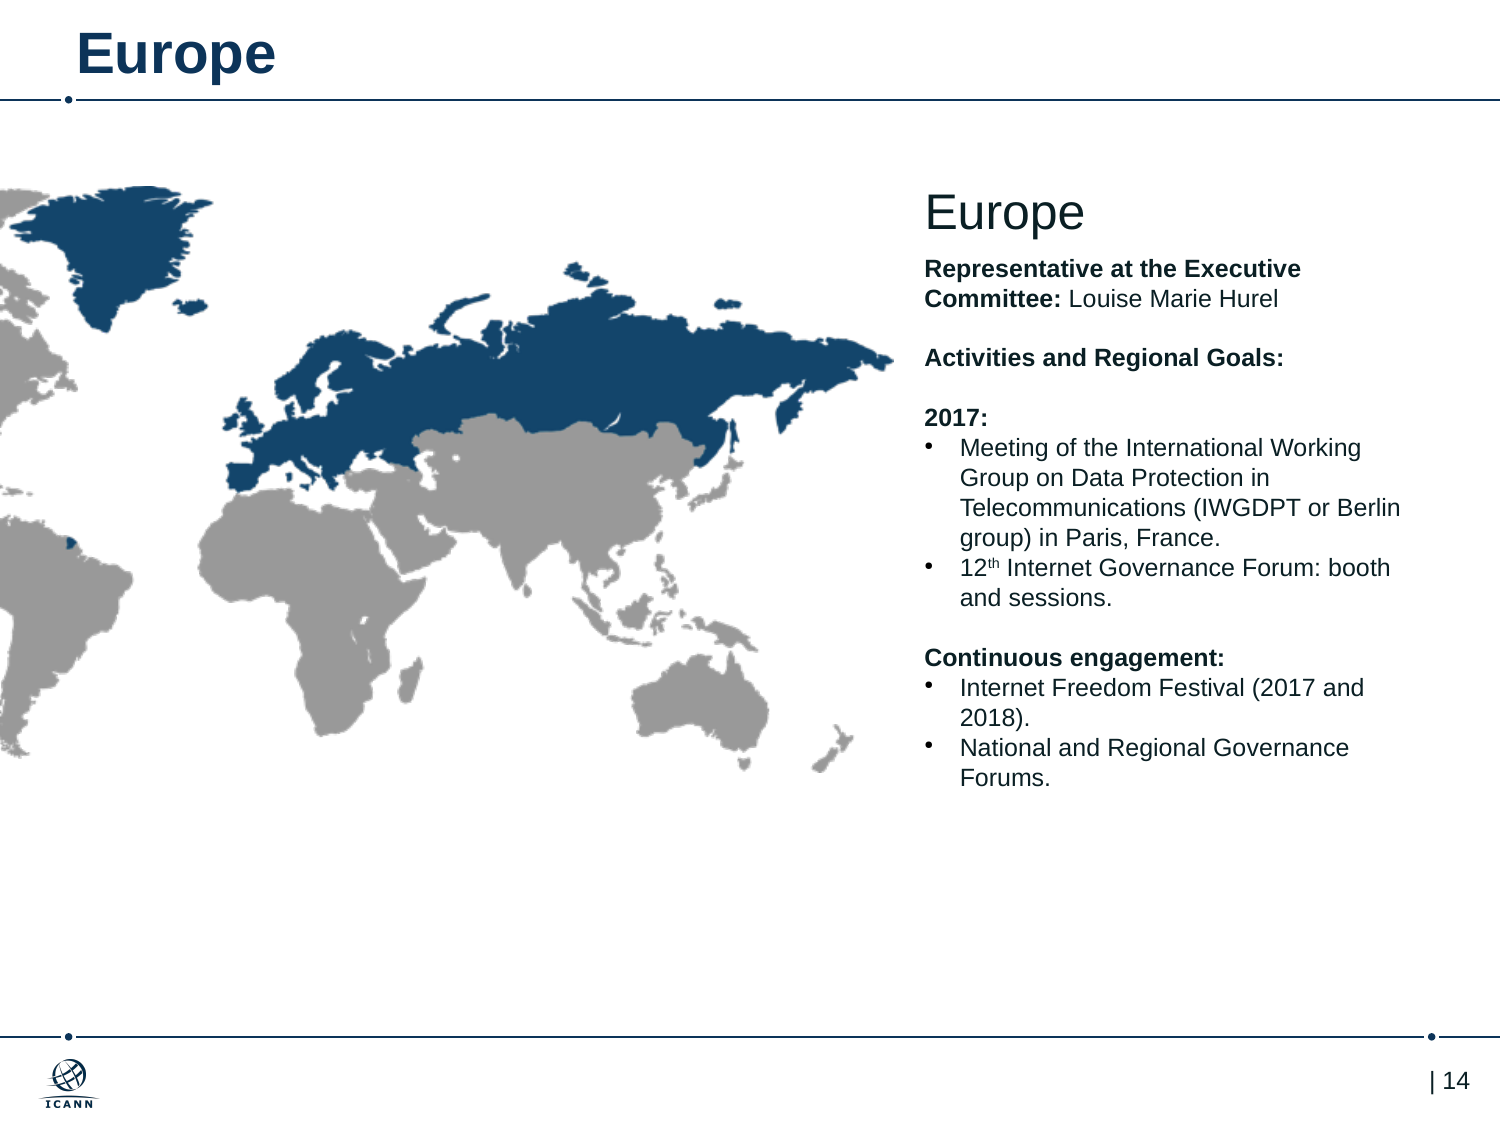

# Europe
Europe
Representative at the Executive Committee: Louise Marie Hurel
Activities and Regional Goals:
2017:
Meeting of the International Working Group on Data Protection in Telecommunications (IWGDPT or Berlin group) in Paris, France.
12th Internet Governance Forum: booth and sessions.
Continuous engagement:
Internet Freedom Festival (2017 and 2018).
National and Regional Governance Forums.